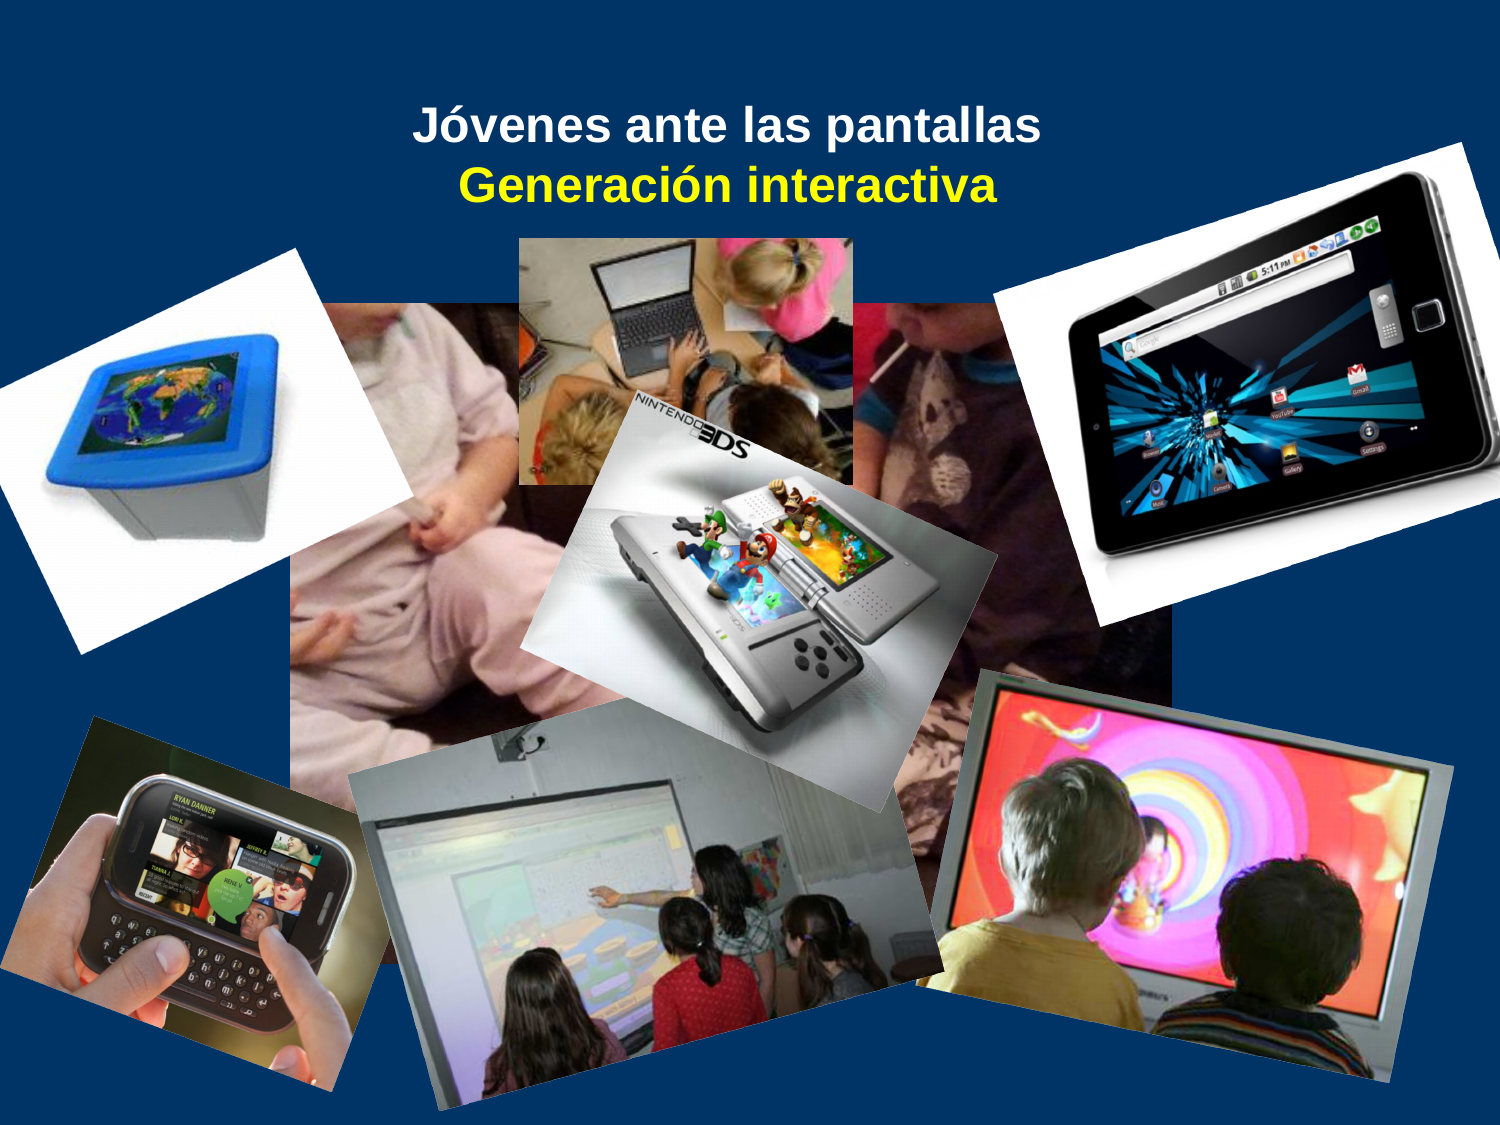

# Jóvenes ante las pantallas Generación interactiva